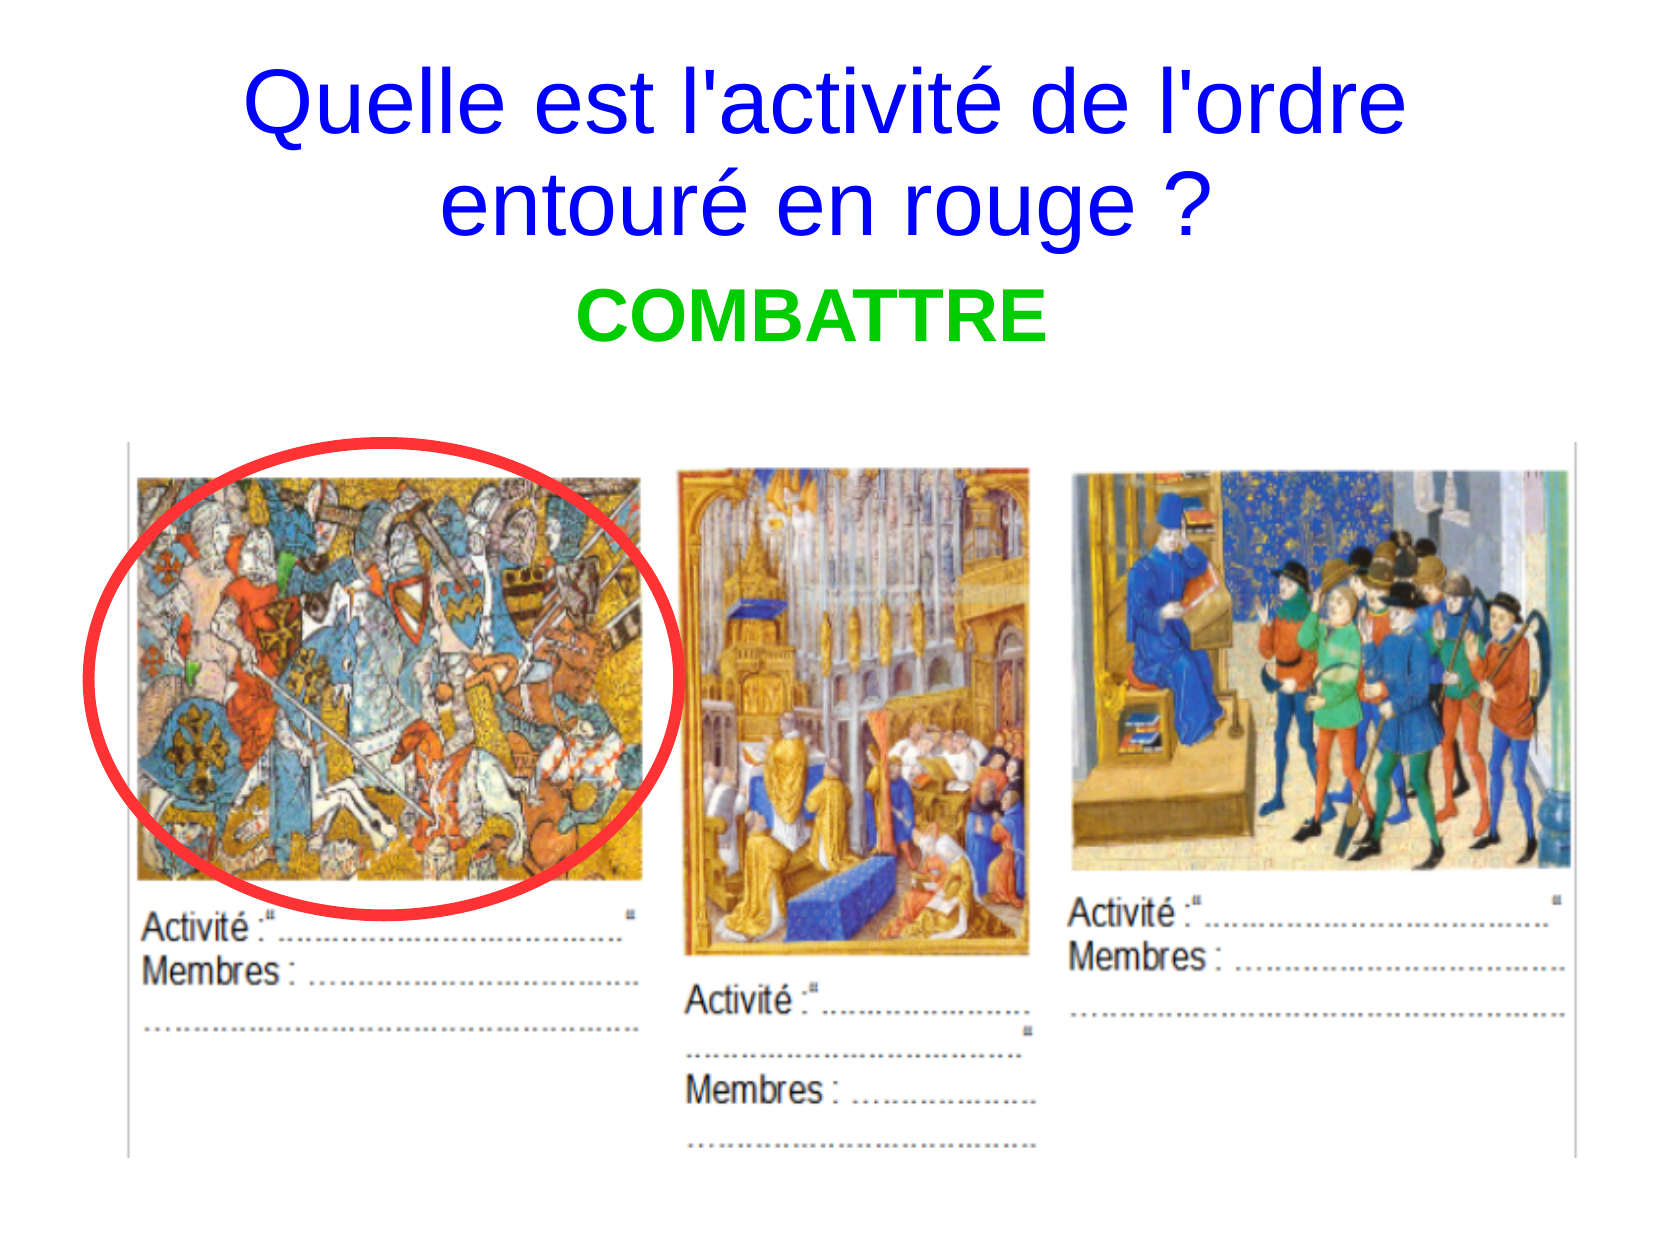

# Quelle est l'activité de l'ordre entouré en rouge ?
COMBATTRE